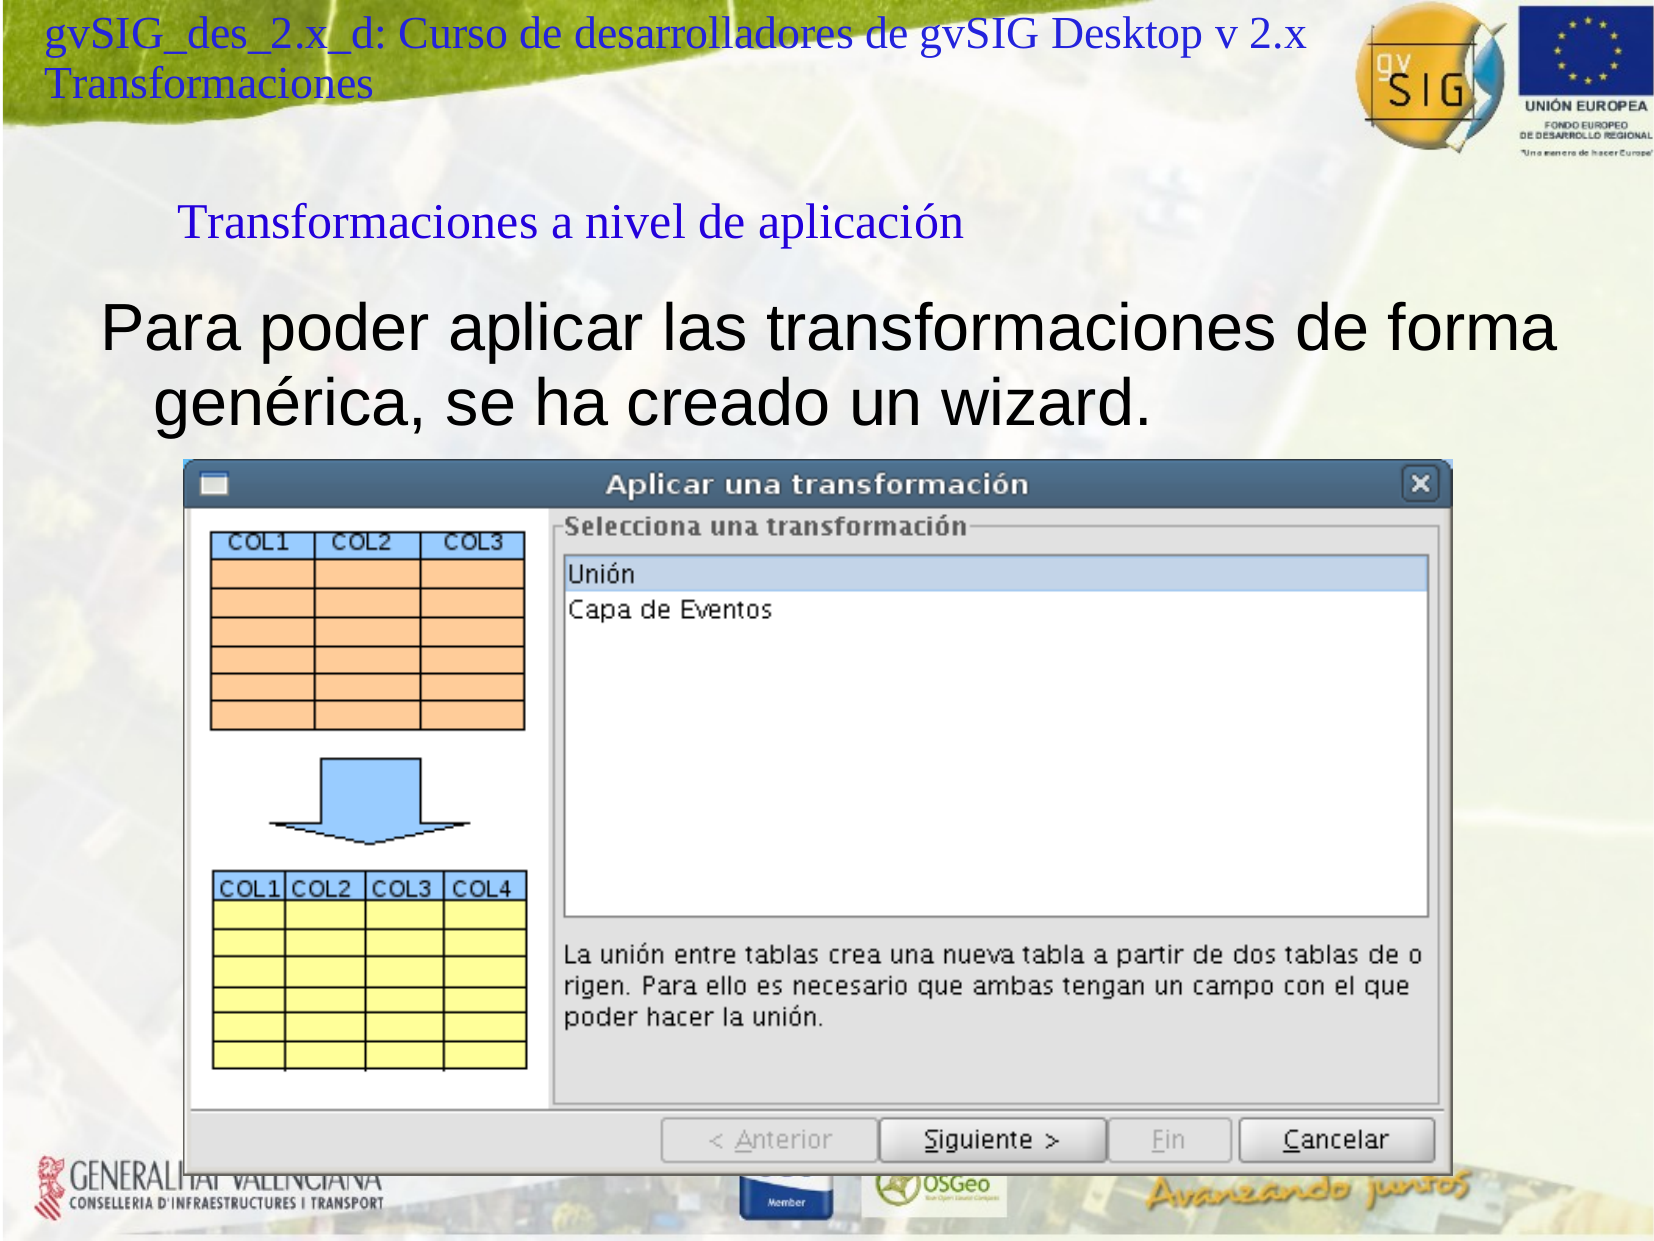

# Transformaciones a nivel de aplicación
Para poder aplicar las transformaciones de forma genérica, se ha creado un wizard.